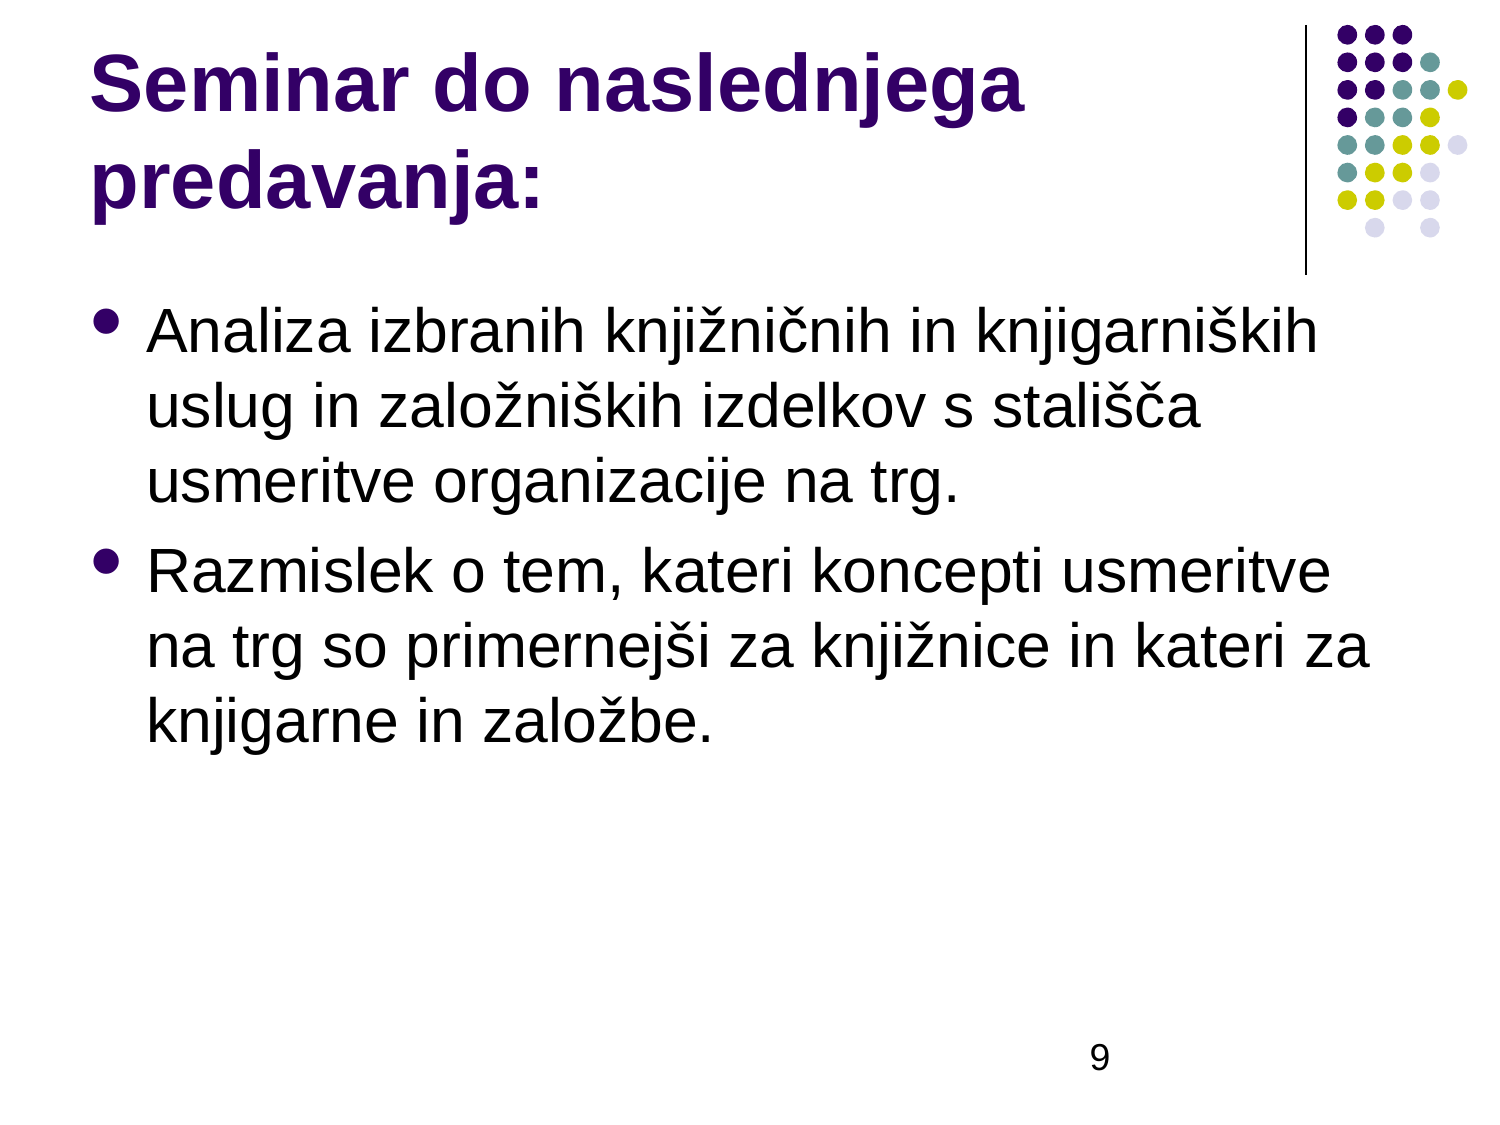

# Seminar do naslednjega predavanja:
Analiza izbranih knjižničnih in knjigarniških uslug in založniških izdelkov s stališča usmeritve organizacije na trg.
Razmislek o tem, kateri koncepti usmeritve na trg so primernejši za knjižnice in kateri za knjigarne in založbe.
9